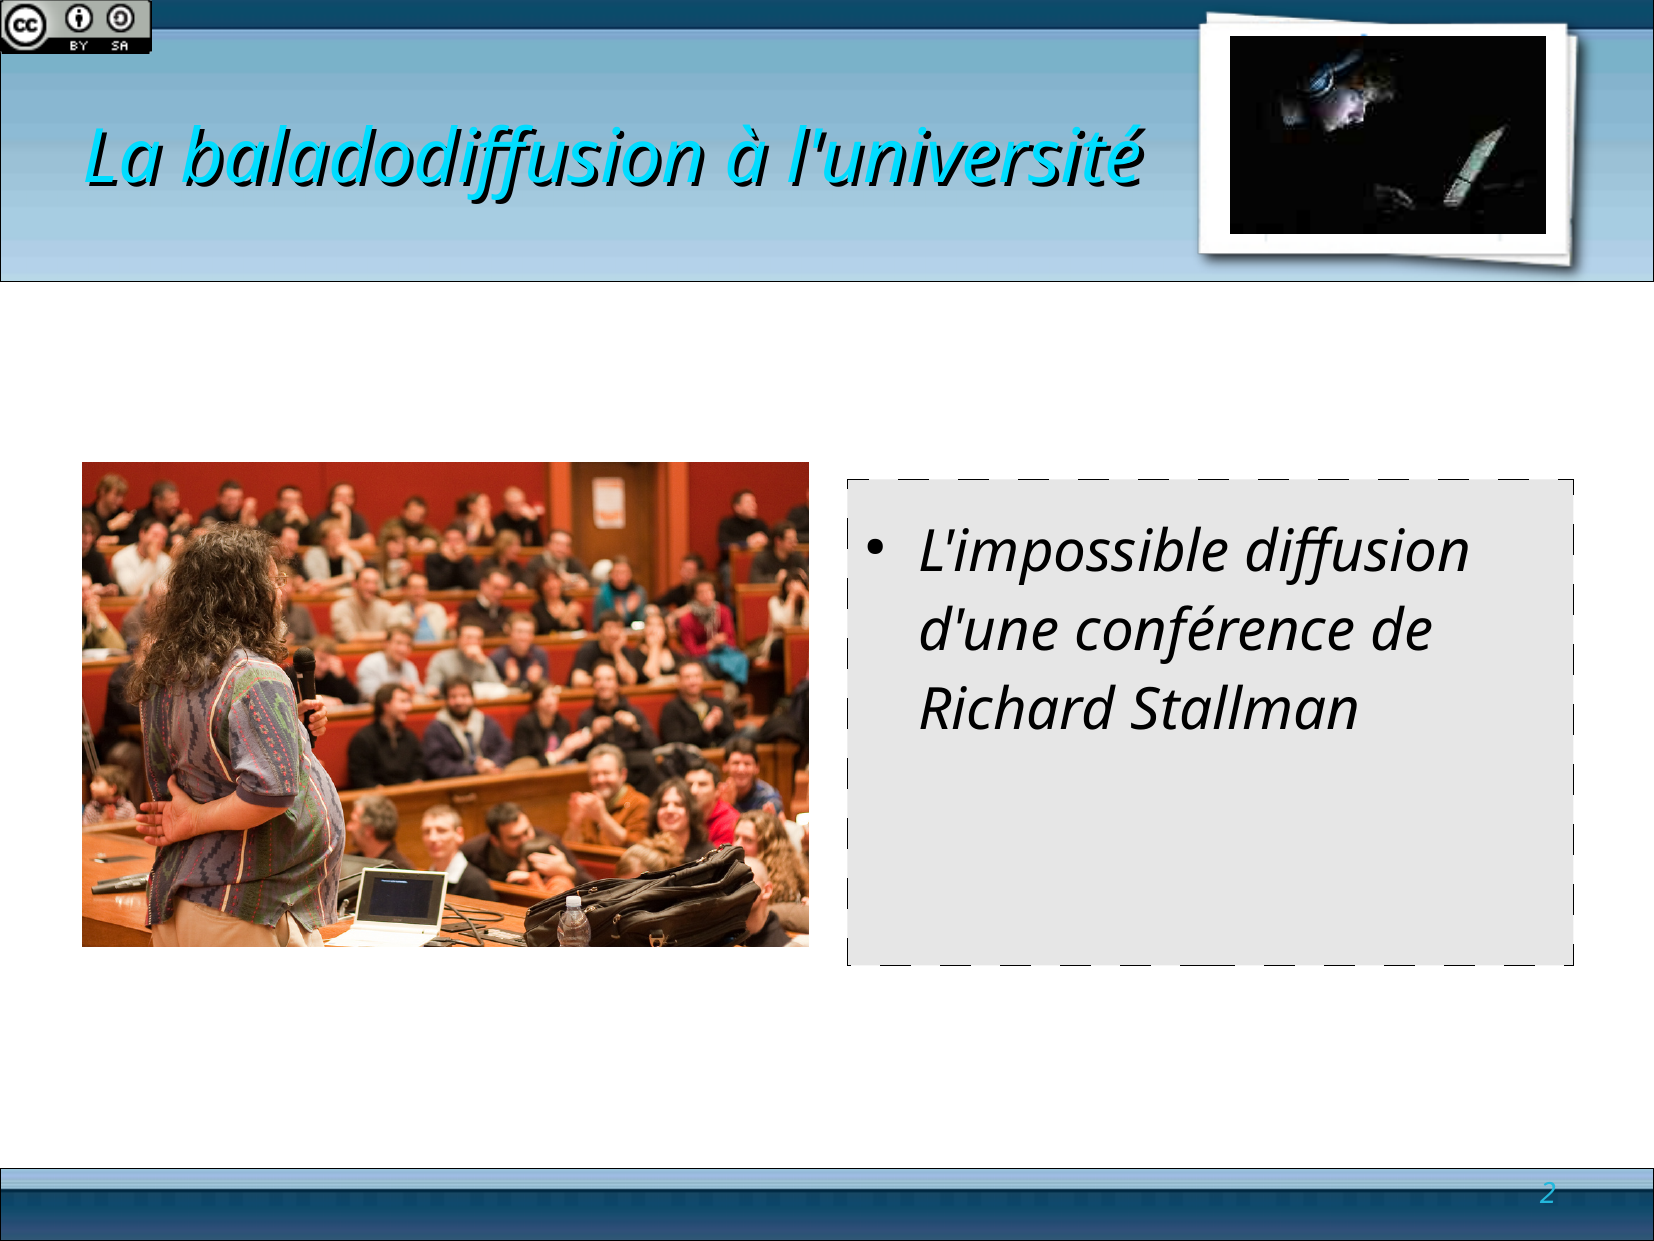

# La baladodiffusion à l'université
L'impossible diffusion d'une conférence de Richard Stallman